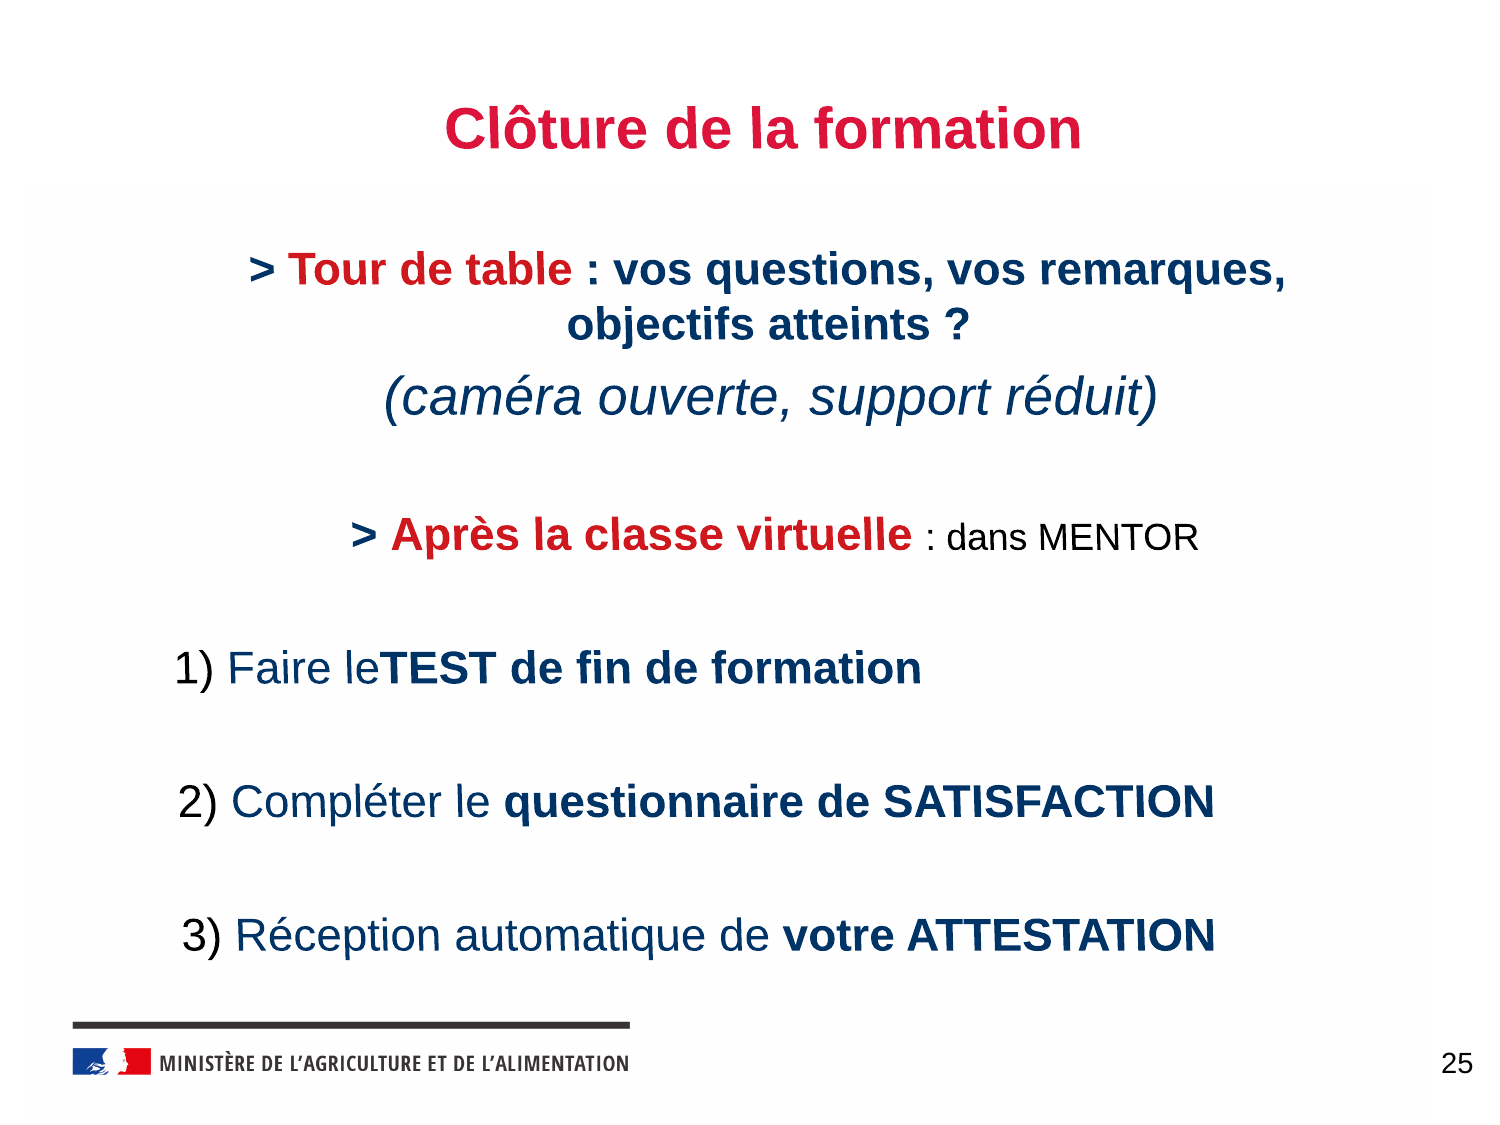

Clôture de la formation
> Tour de table : vos questions, vos remarques, objectifs atteints ?
(caméra ouverte, support réduit)
> Après la classe virtuelle : dans MENTOR
 Faire leTEST de fin de formation
 Compléter le questionnaire de SATISFACTION
 Réception automatique de votre ATTESTATION